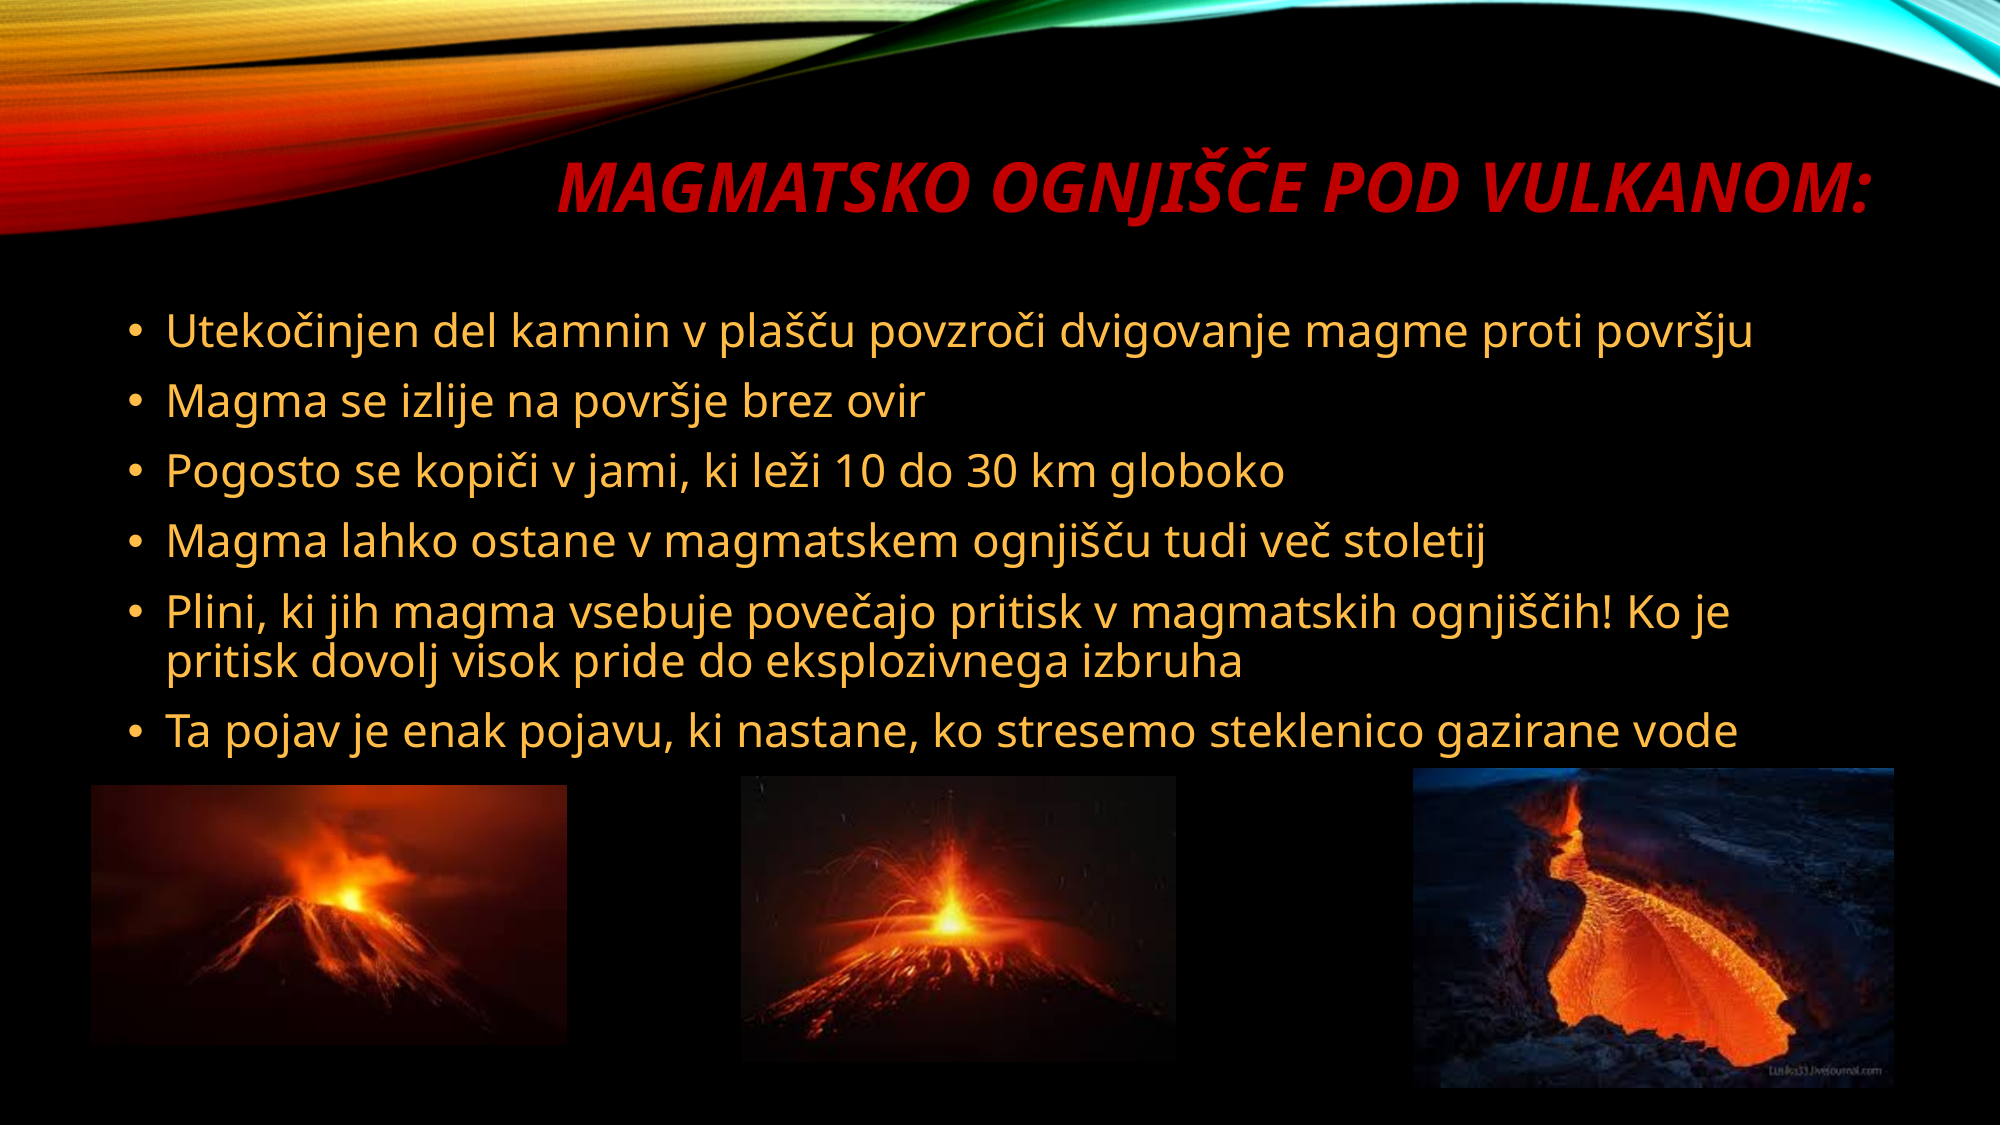

# MAGMATSKO OGNJIŠČE POD VULKANOM:
Utekočinjen del kamnin v plašču povzroči dvigovanje magme proti površju
Magma se izlije na površje brez ovir
Pogosto se kopiči v jami, ki leži 10 do 30 km globoko
Magma lahko ostane v magmatskem ognjišču tudi več stoletij
Plini, ki jih magma vsebuje povečajo pritisk v magmatskih ognjiščih! Ko je pritisk dovolj visok pride do eksplozivnega izbruha
Ta pojav je enak pojavu, ki nastane, ko stresemo steklenico gazirane vode